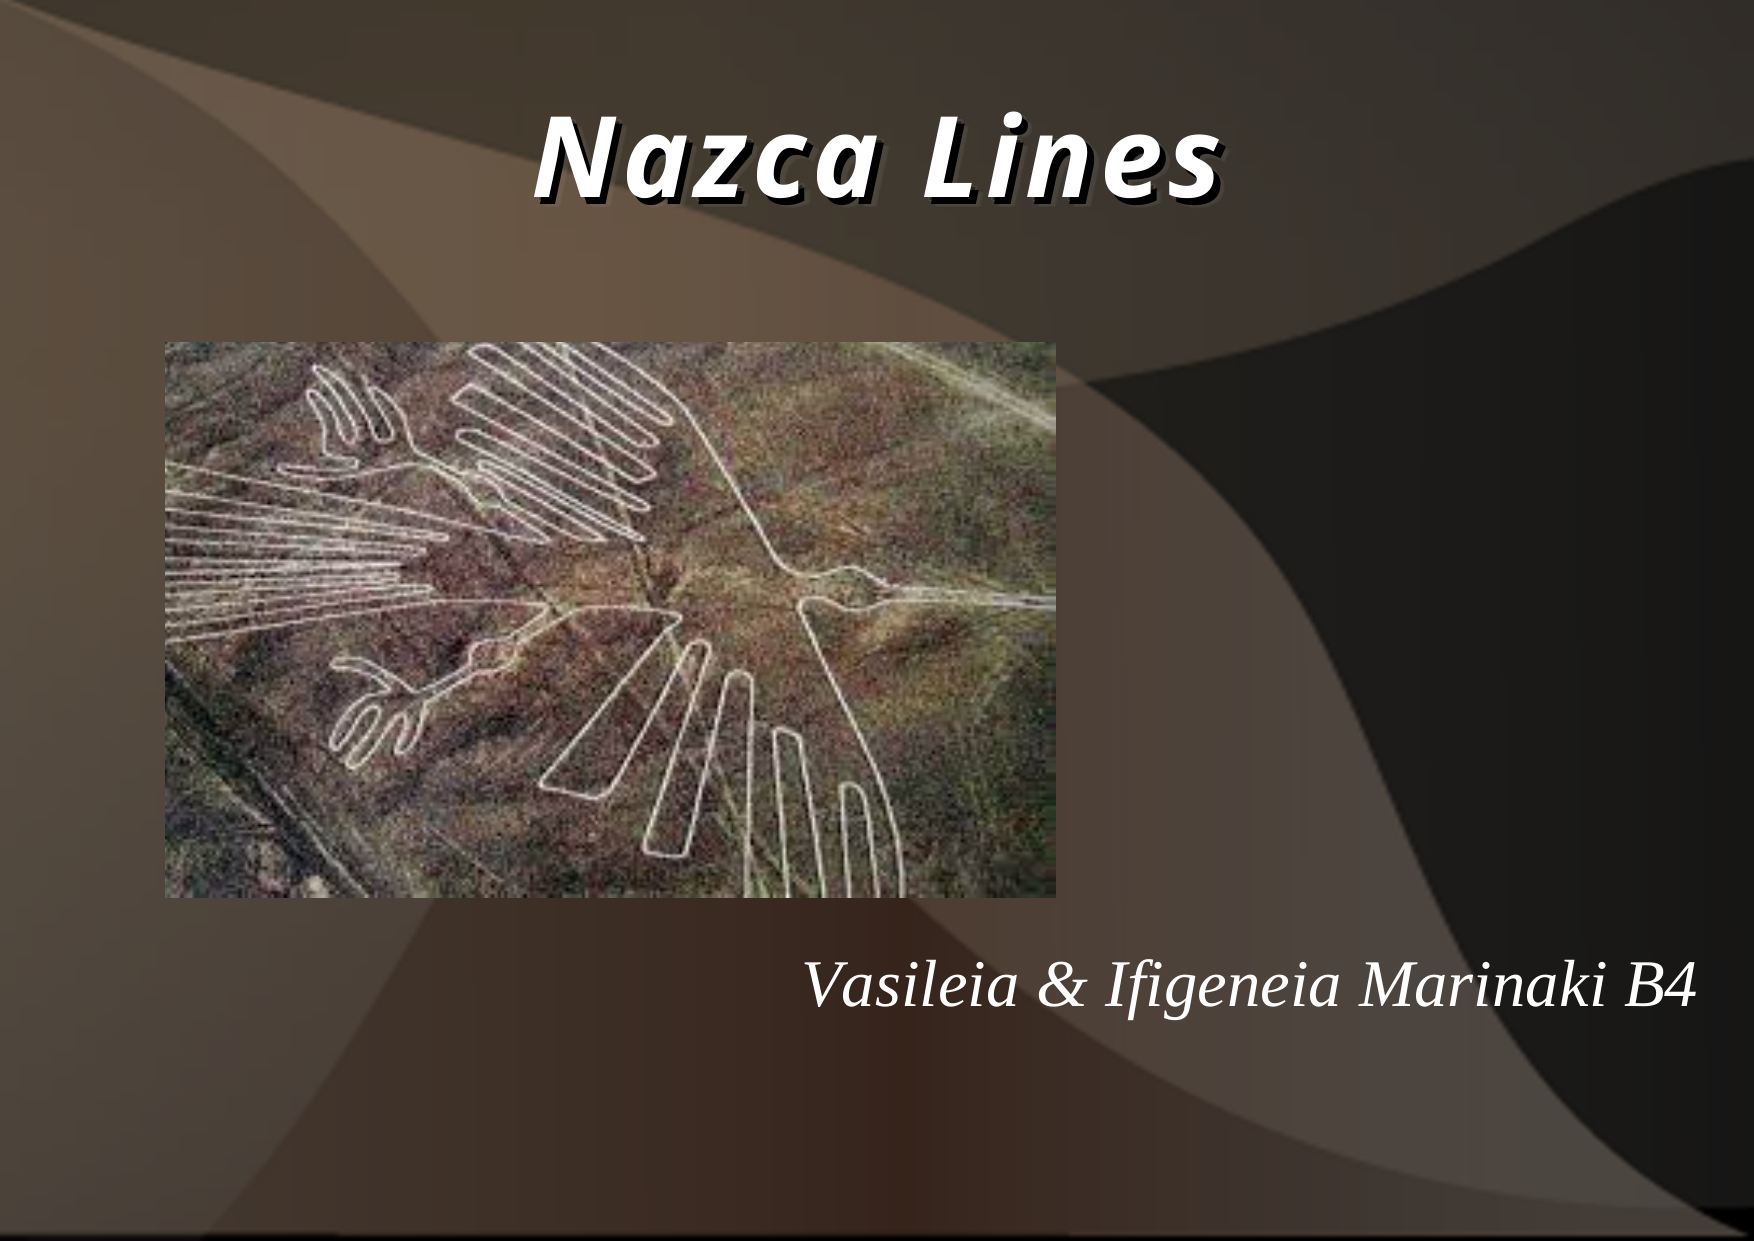

# Nazca Lines
Vasileia & Ifigeneia Marinaki B4